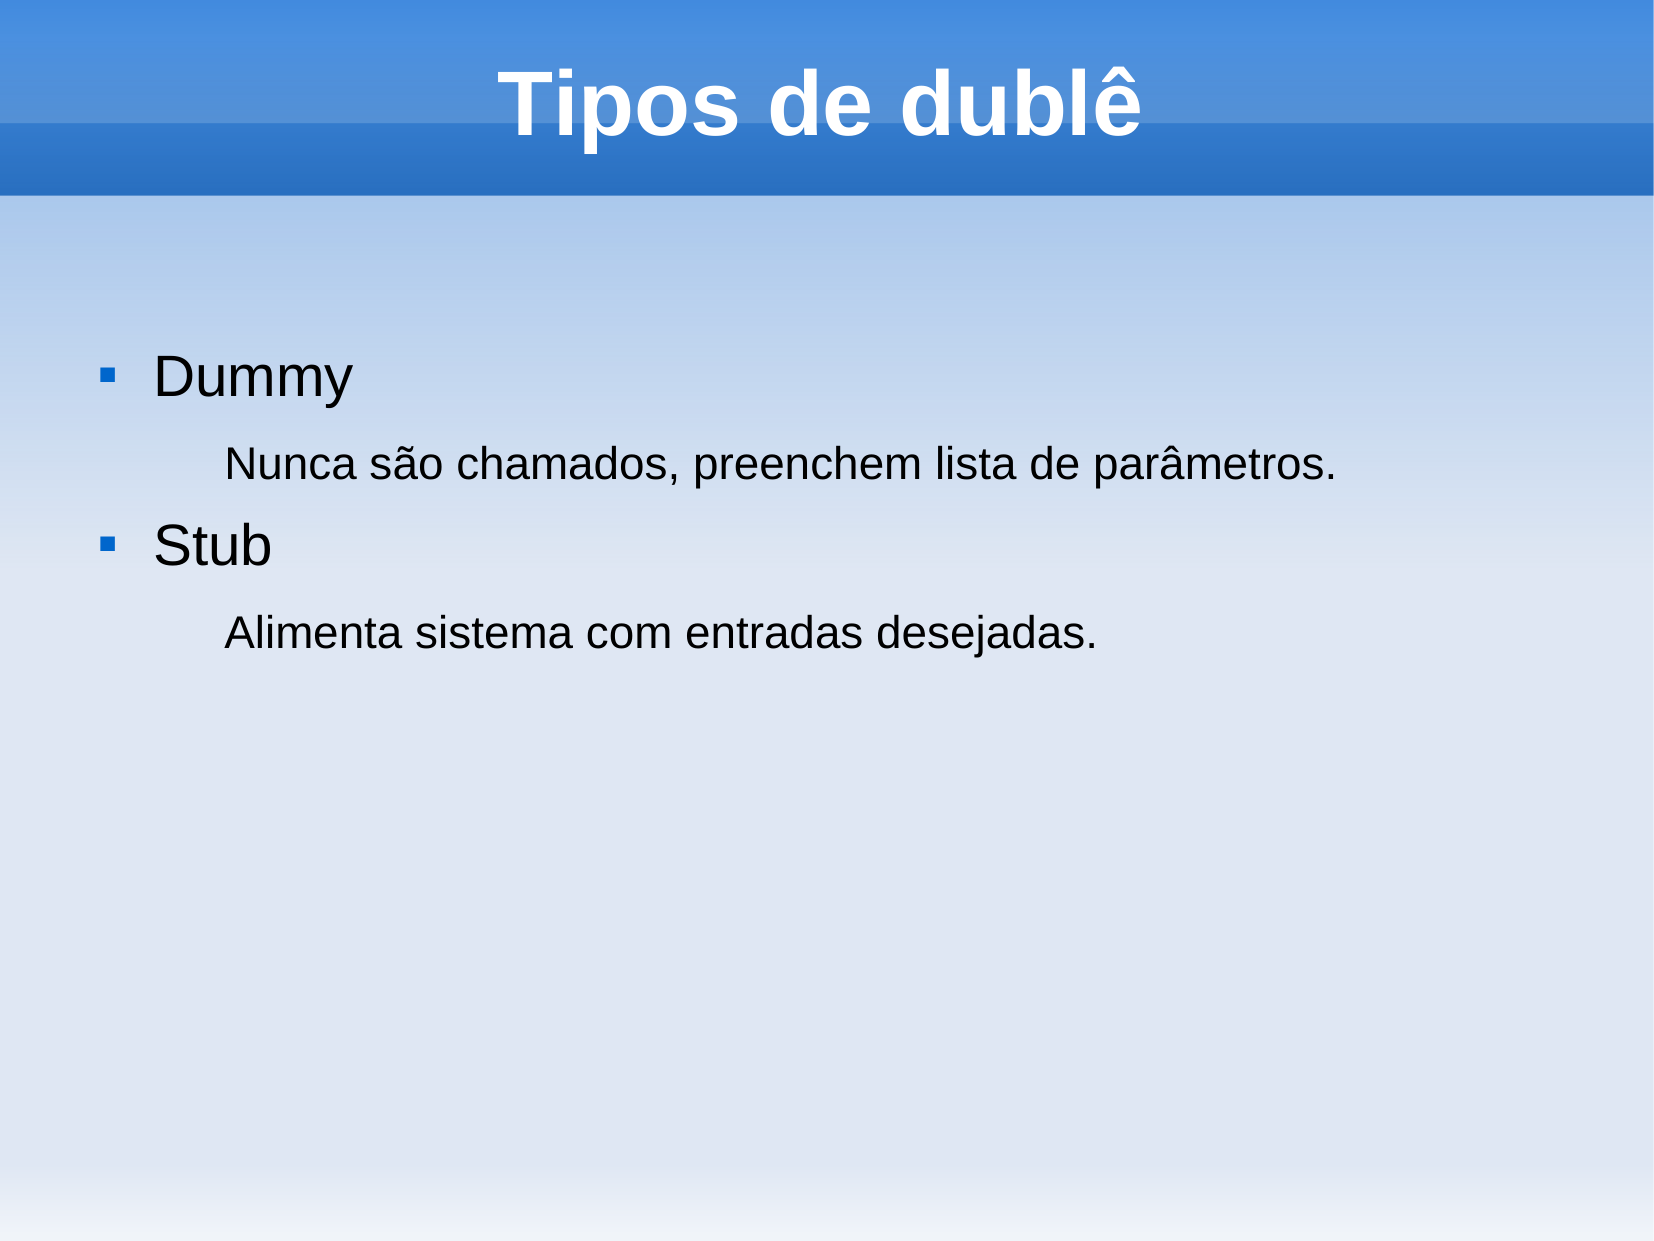

# Tipos de dublê
Dummy
Nunca são chamados, preenchem lista de parâmetros.
Stub
Alimenta sistema com entradas desejadas.